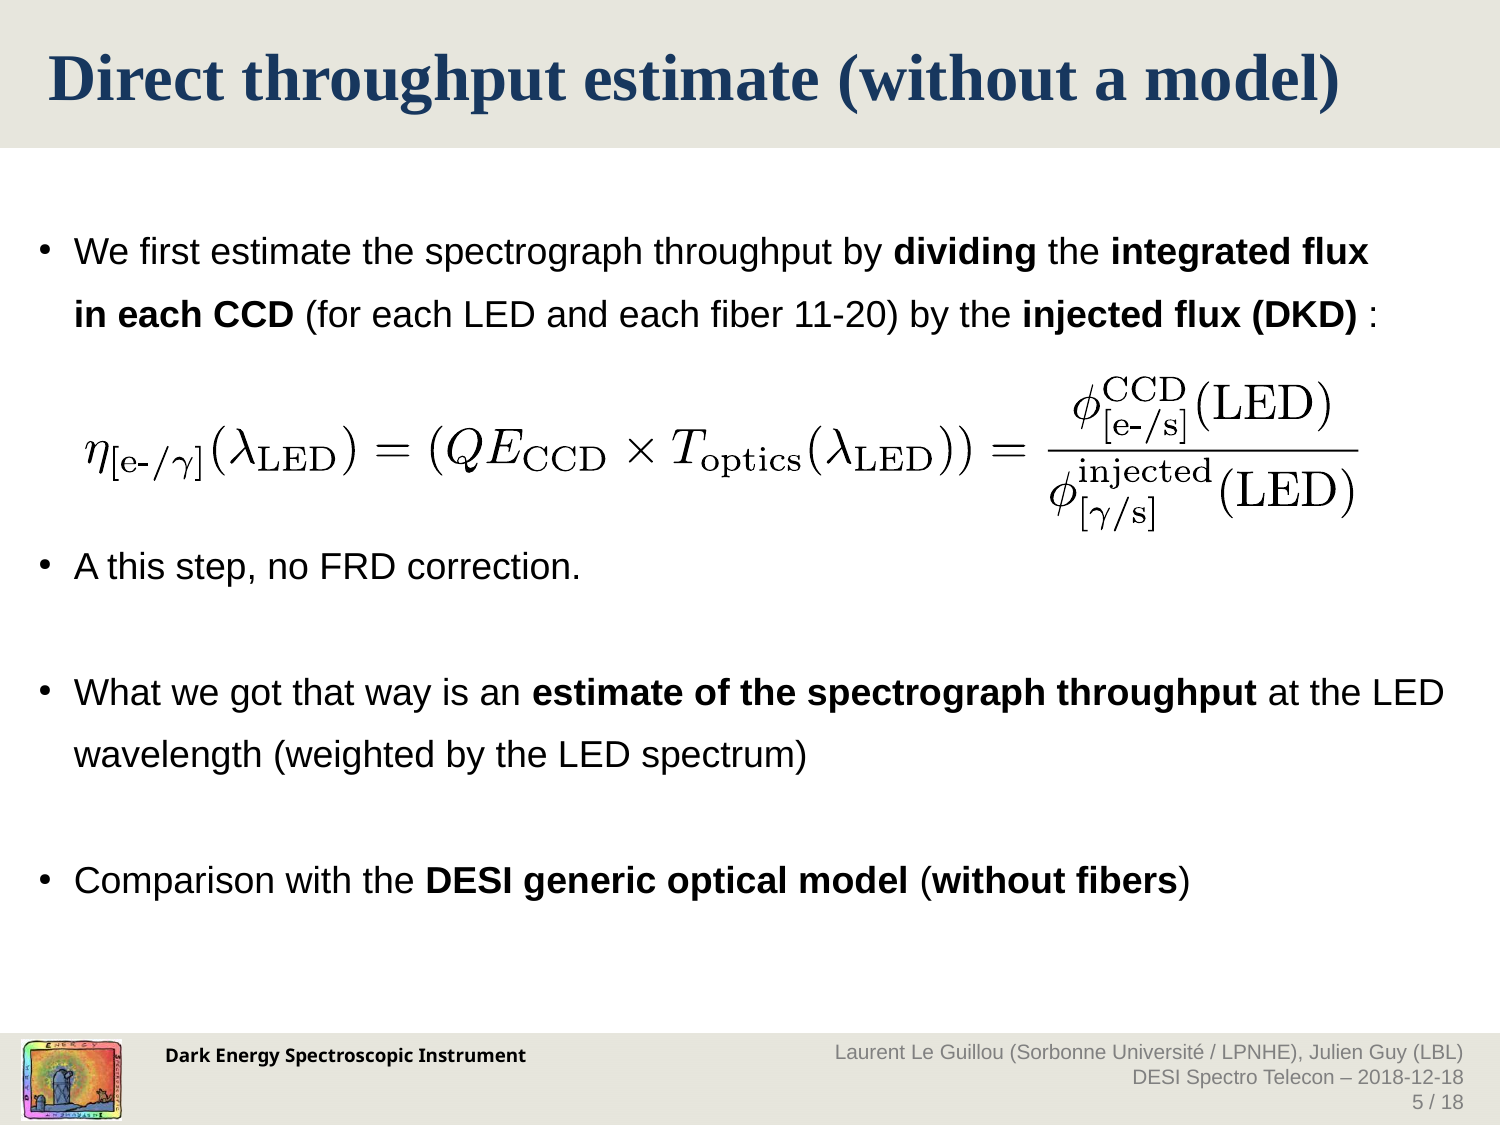

# Direct throughput estimate (without a model)
We first estimate the spectrograph throughput by dividing the integrated flux
in each CCD (for each LED and each fiber 11-20) by the injected flux (DKD) :
A this step, no FRD correction.
What we got that way is an estimate of the spectrograph throughput at the LED wavelength (weighted by the LED spectrum)
Comparison with the DESI generic optical model (without fibers)